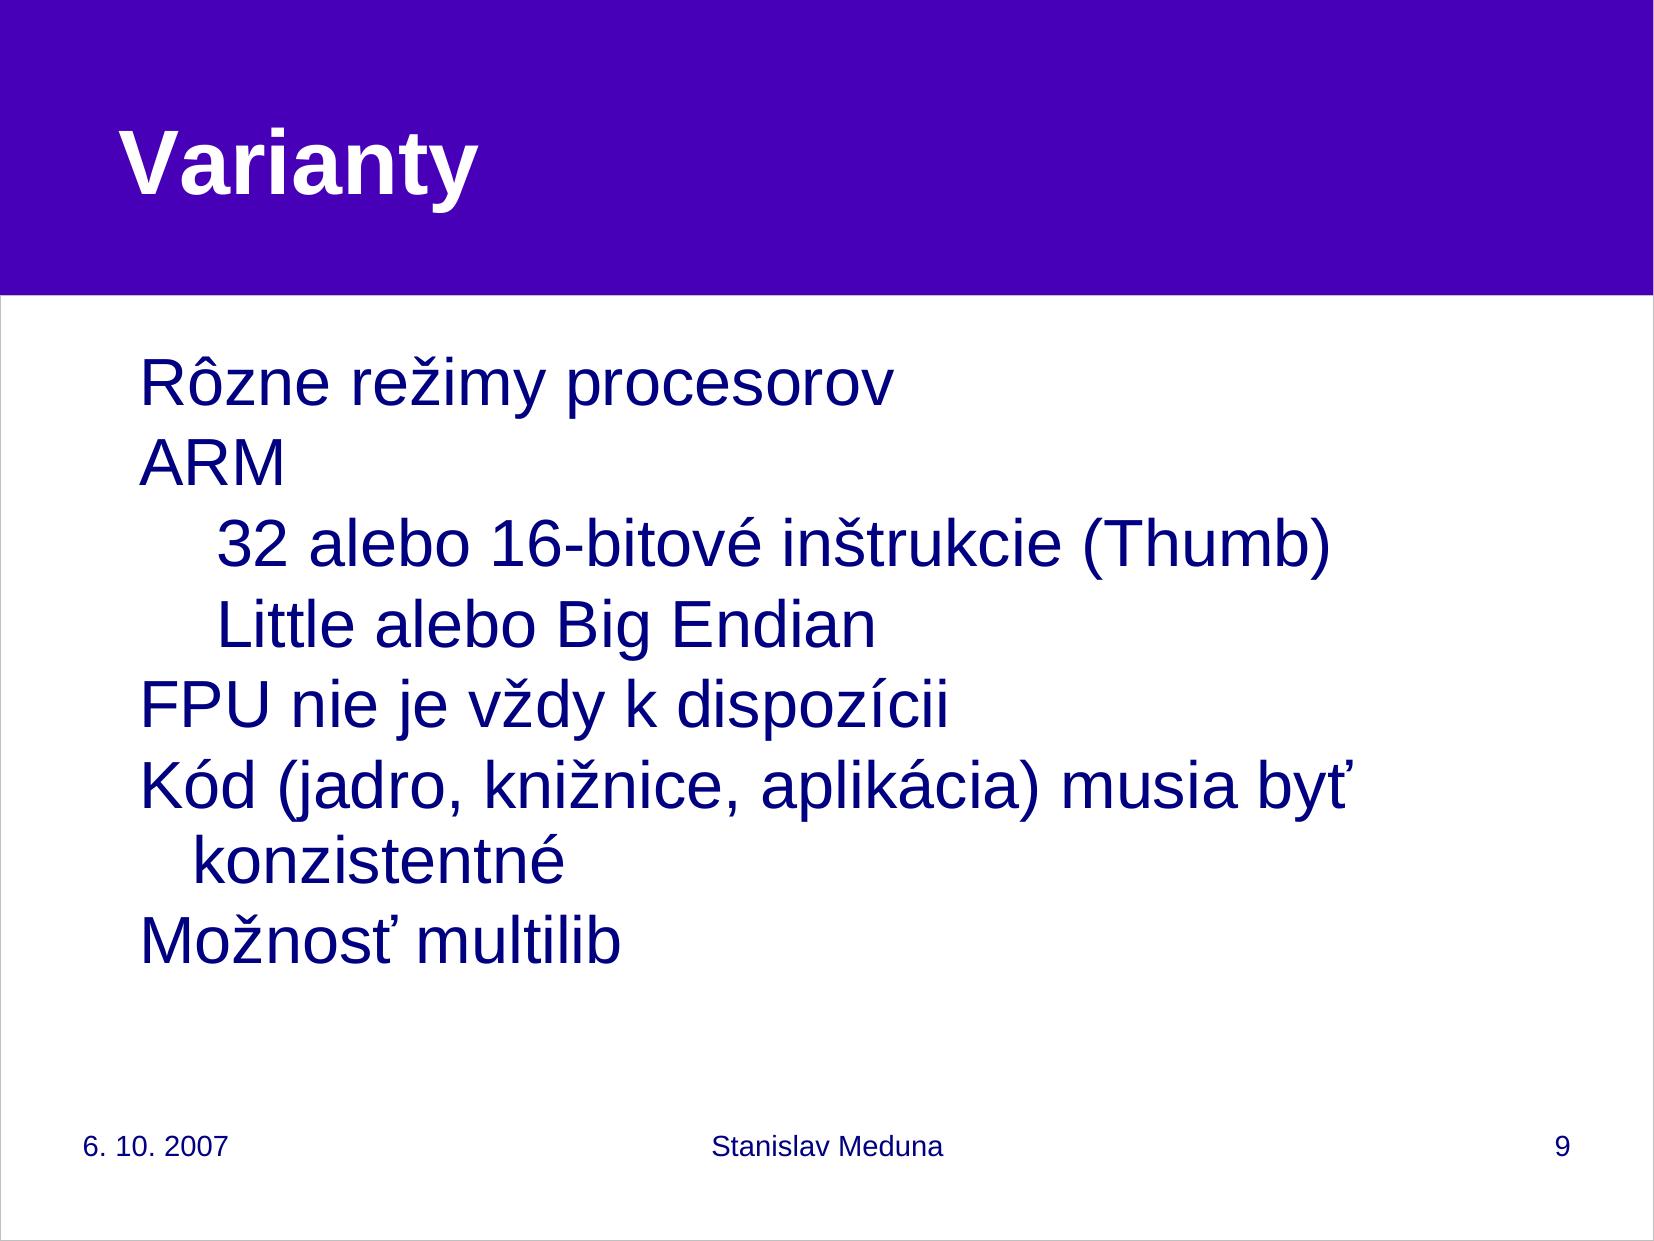

# Varianty
Rôzne režimy procesorov
ARM
32 alebo 16-bitové inštrukcie (Thumb)
Little alebo Big Endian
FPU nie je vždy k dispozícii
Kód (jadro, knižnice, aplikácia) musia byť konzistentné
Možnosť multilib
6. 10. 2007
Stanislav Meduna
9